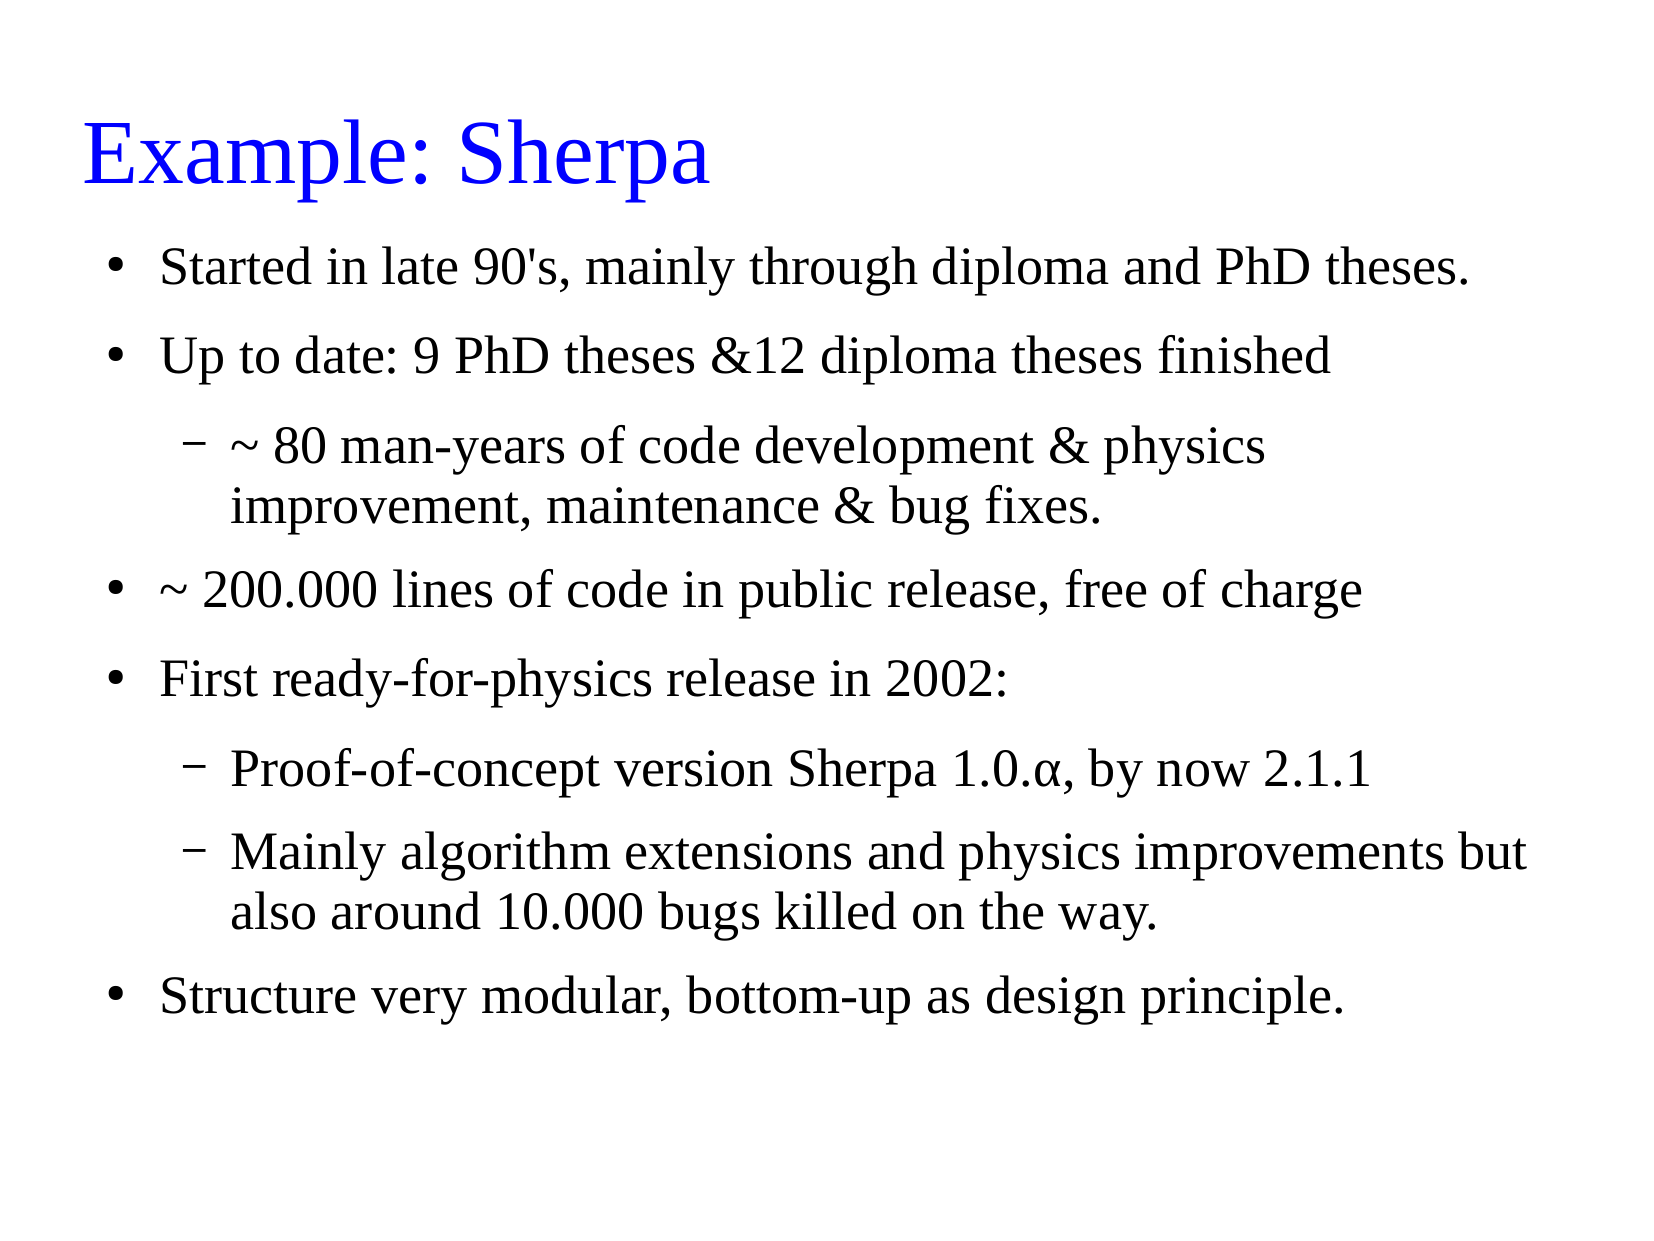

# Example: Sherpa
Started in late 90's, mainly through diploma and PhD theses.
Up to date: 9 PhD theses &12 diploma theses finished
~ 80 man-years of code development & physics improvement, maintenance & bug fixes.
~ 200.000 lines of code in public release, free of charge
First ready-for-physics release in 2002:
Proof-of-concept version Sherpa 1.0.α, by now 2.1.1
Mainly algorithm extensions and physics improvements but also around 10.000 bugs killed on the way.
Structure very modular, bottom-up as design principle.